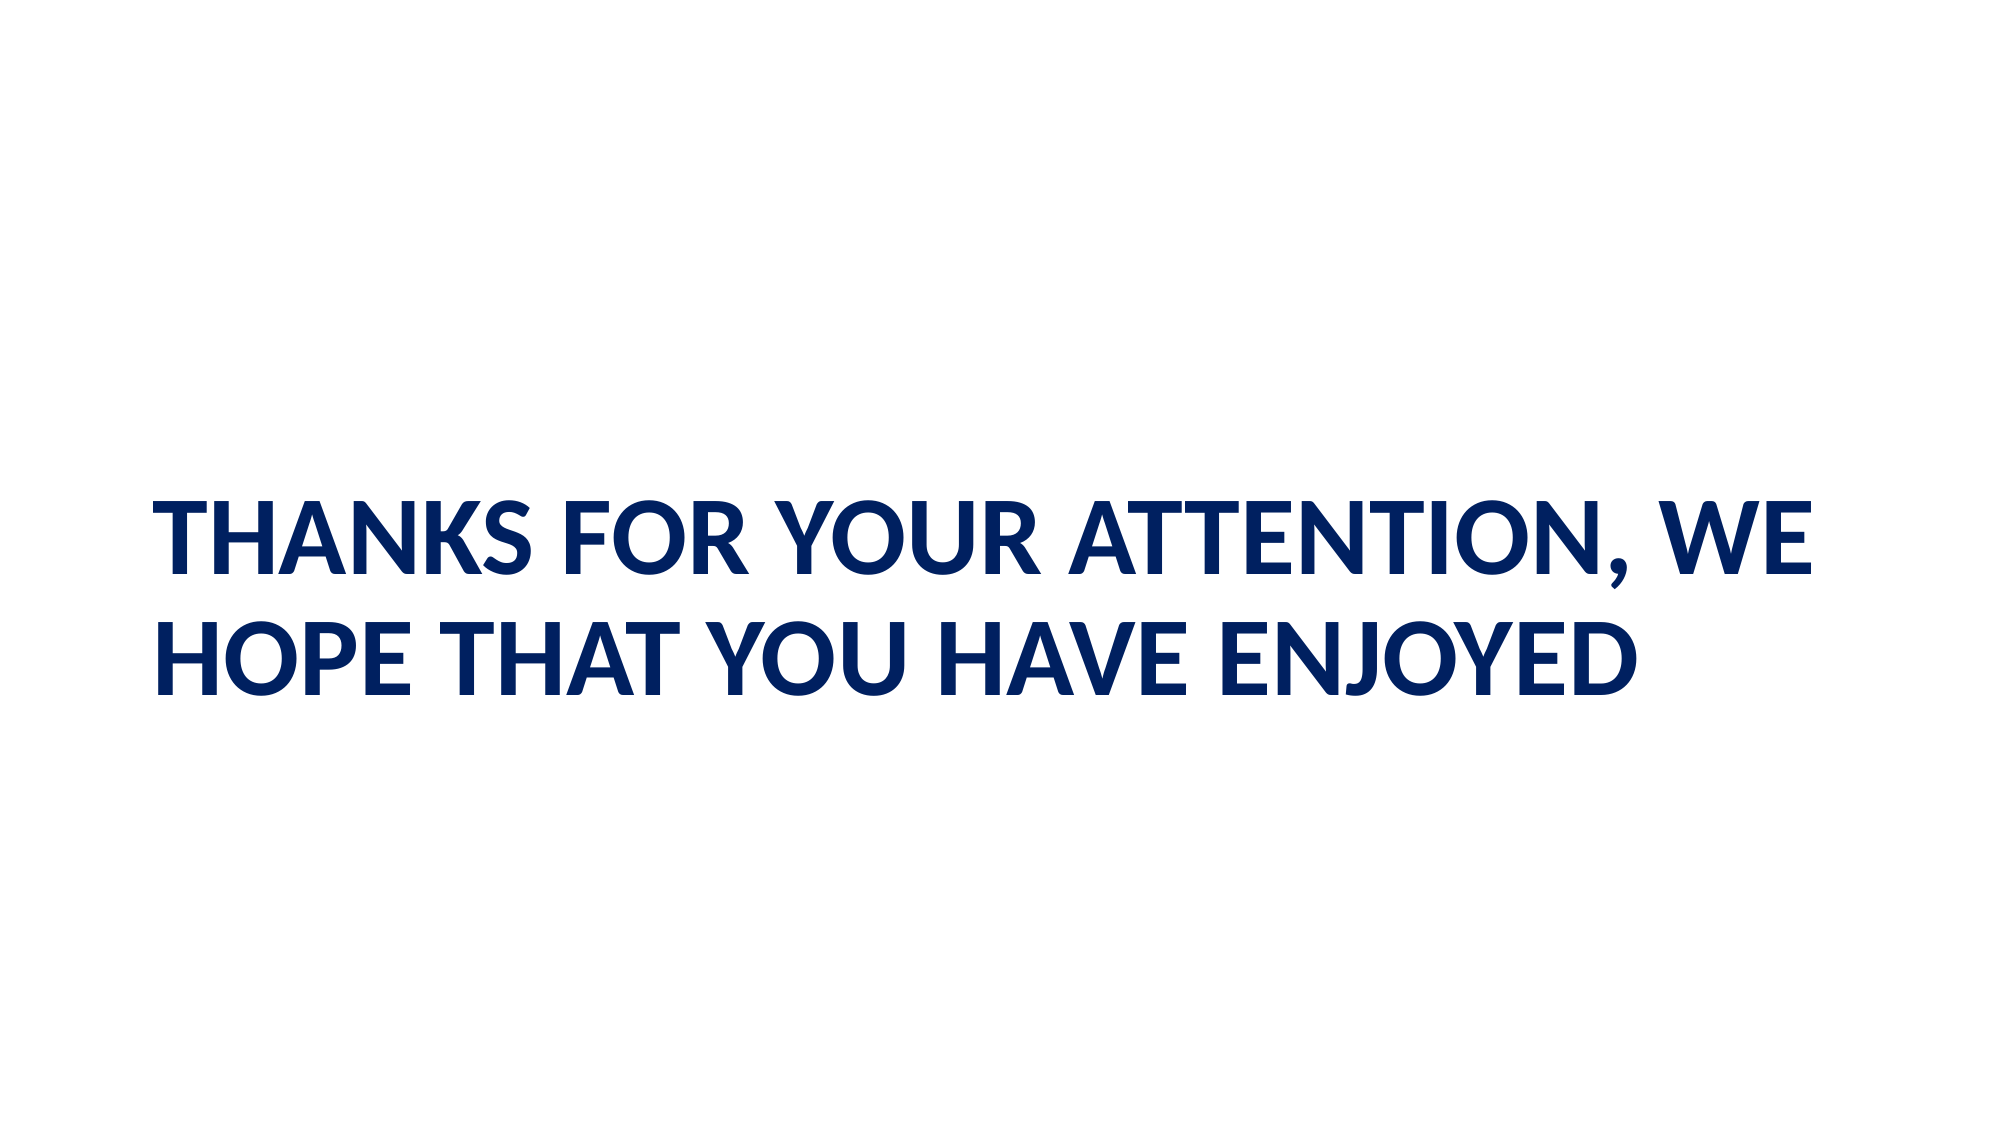

# THANKS FOR YOUR ATTENTION, WE HOPE THAT YOU HAVE ENJOYED